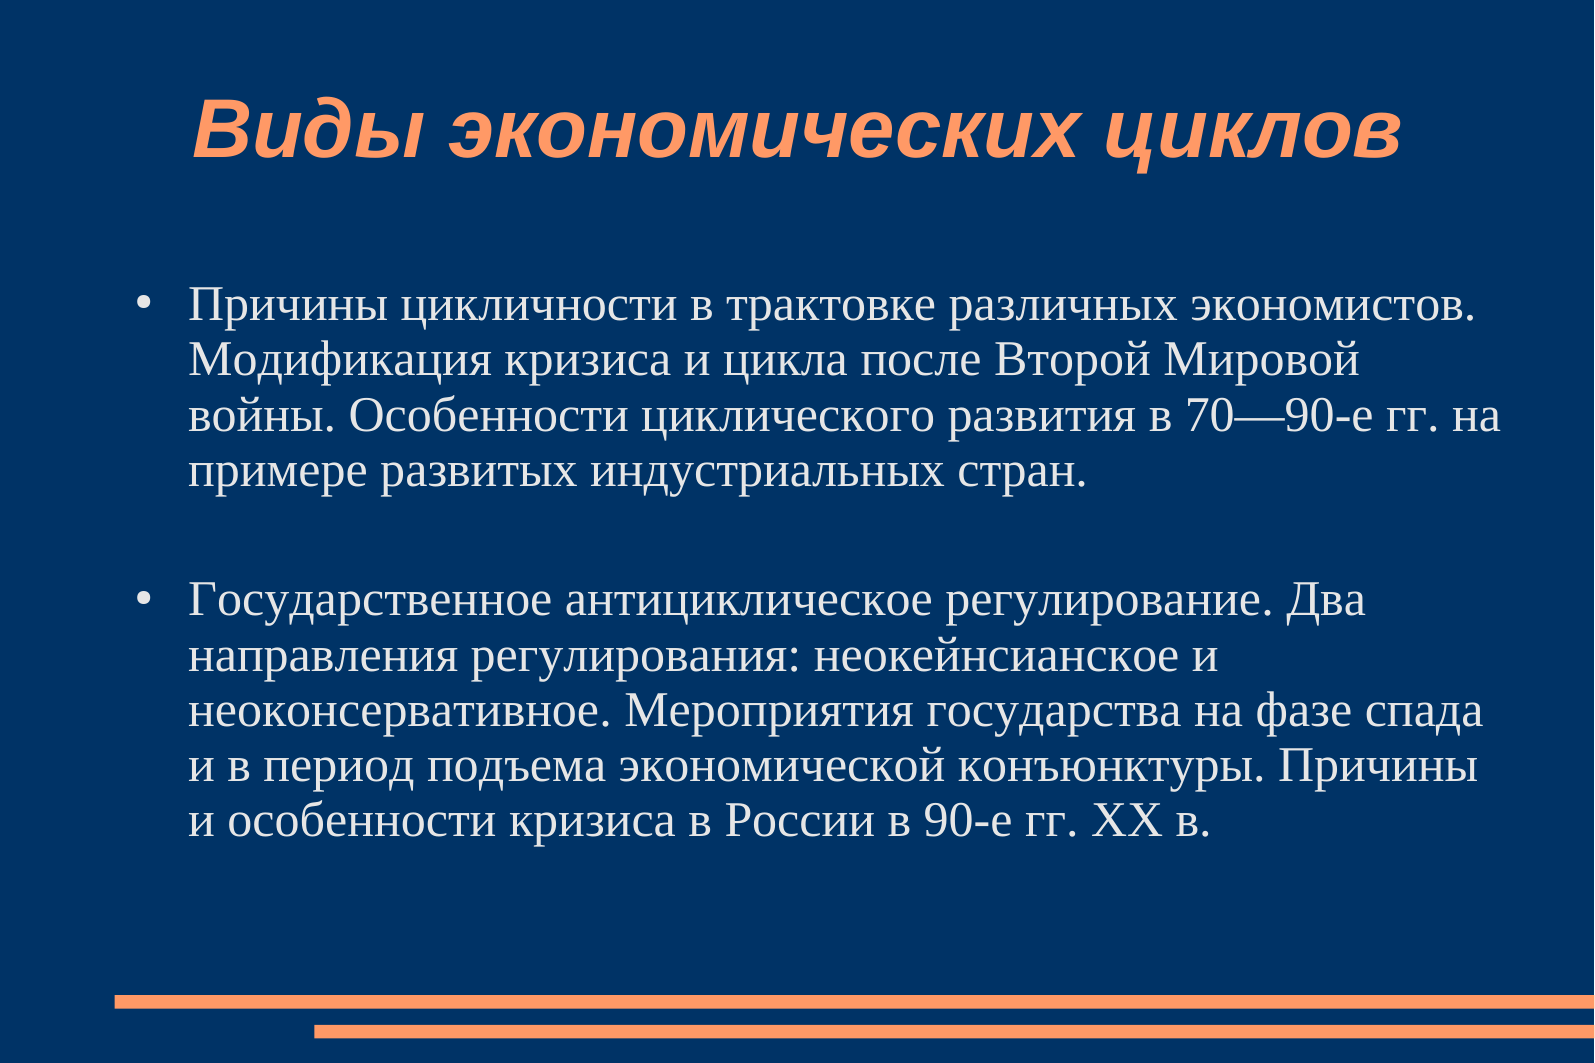

# Виды экономических циклов
Причины цикличности в трактовке различных экономистов. Модификация кризиса и цикла после Второй Мировой войны. Особенности циклического развития в 70—90-е гг. на примере развитых индустриальных стран.
Государственное антициклическое регулирование. Два направления регулирования: неокейнсианское и неоконсервативное. Мероприятия государства на фазе спада и в период подъема экономической конъюнктуры. Причины и особенности кризиса в России в 90-е гг. XX в.